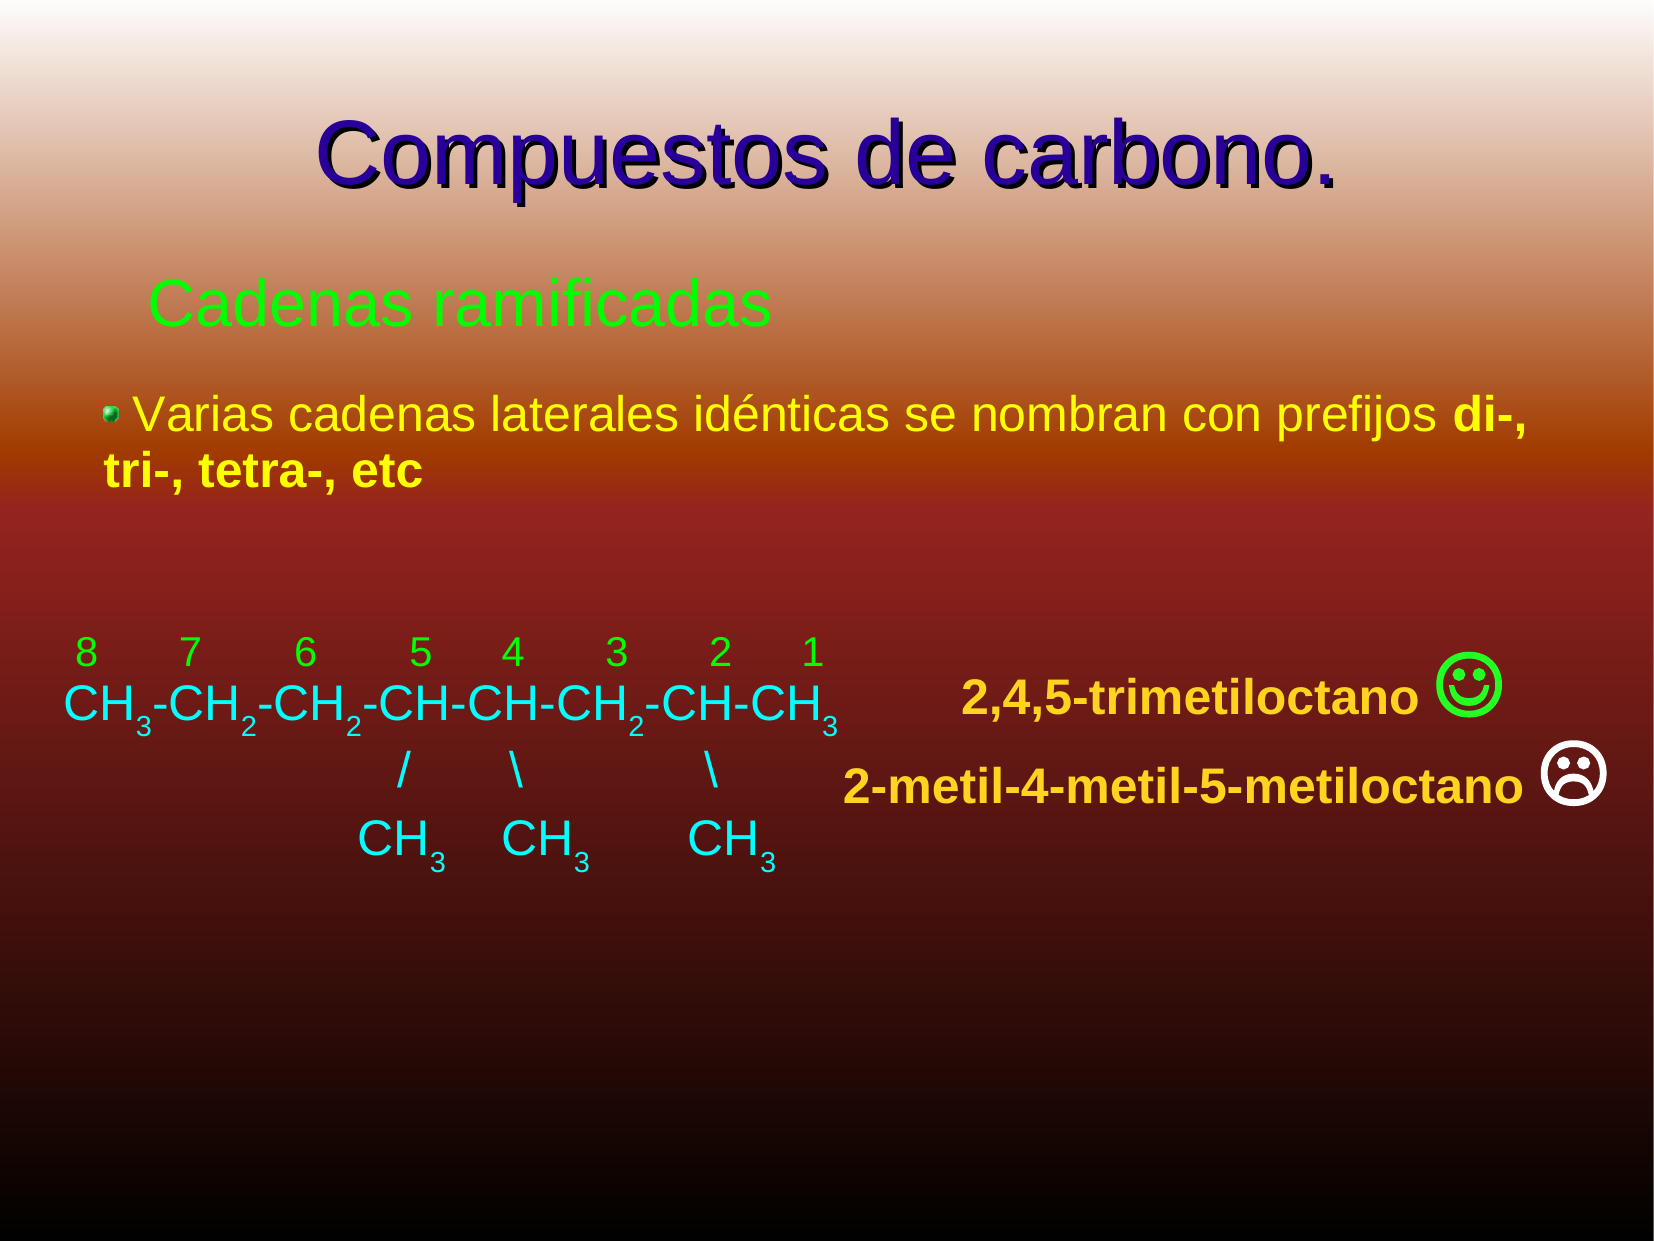

# Compuestos de carbono.
Cadenas ramificadas
 Varias cadenas laterales idénticas se nombran con prefijos di-, tri-, tetra-, etc
 8 7 6 5 4 3 2 1
CH3-CH2-CH2-CH-CH-CH2-CH-CH3
 / \ \
 CH3 CH3 CH3
2,4,5-trimetiloctano 
2-metil-4-metil-5-metiloctano 